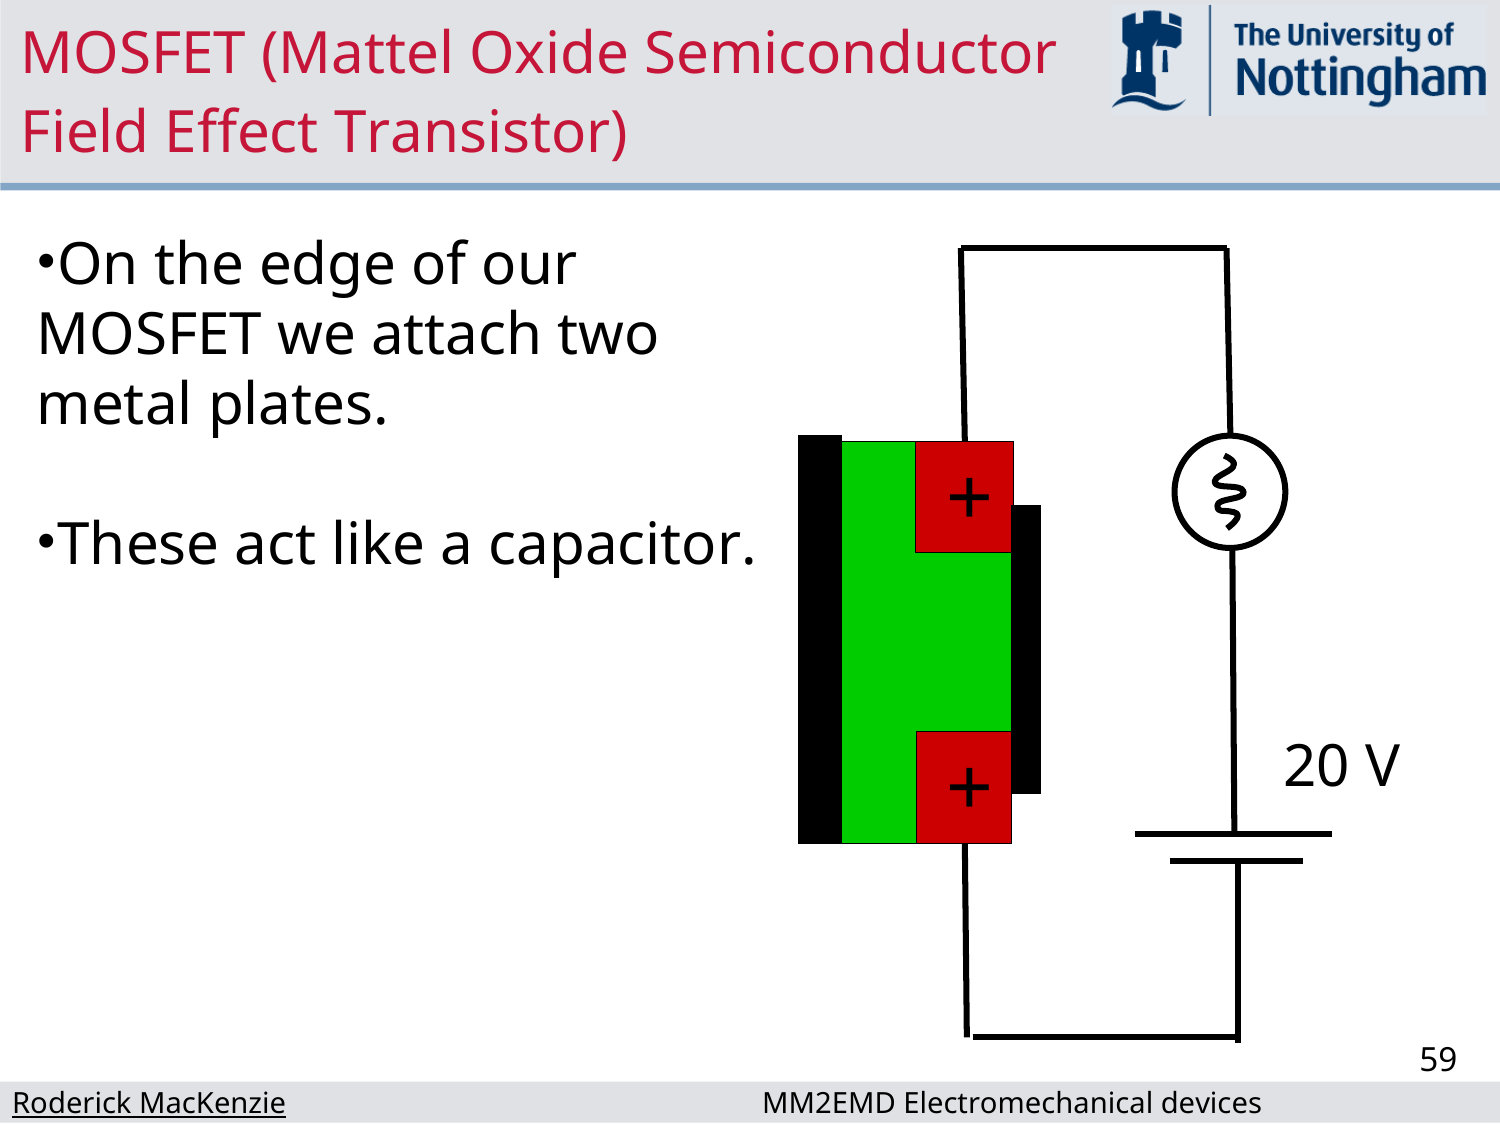

# MOSFET (Mattel Oxide Semiconductor Field Effect Transistor)
On the edge of our MOSFET we attach two metal plates.
These act like a capacitor.
+
20 V
+